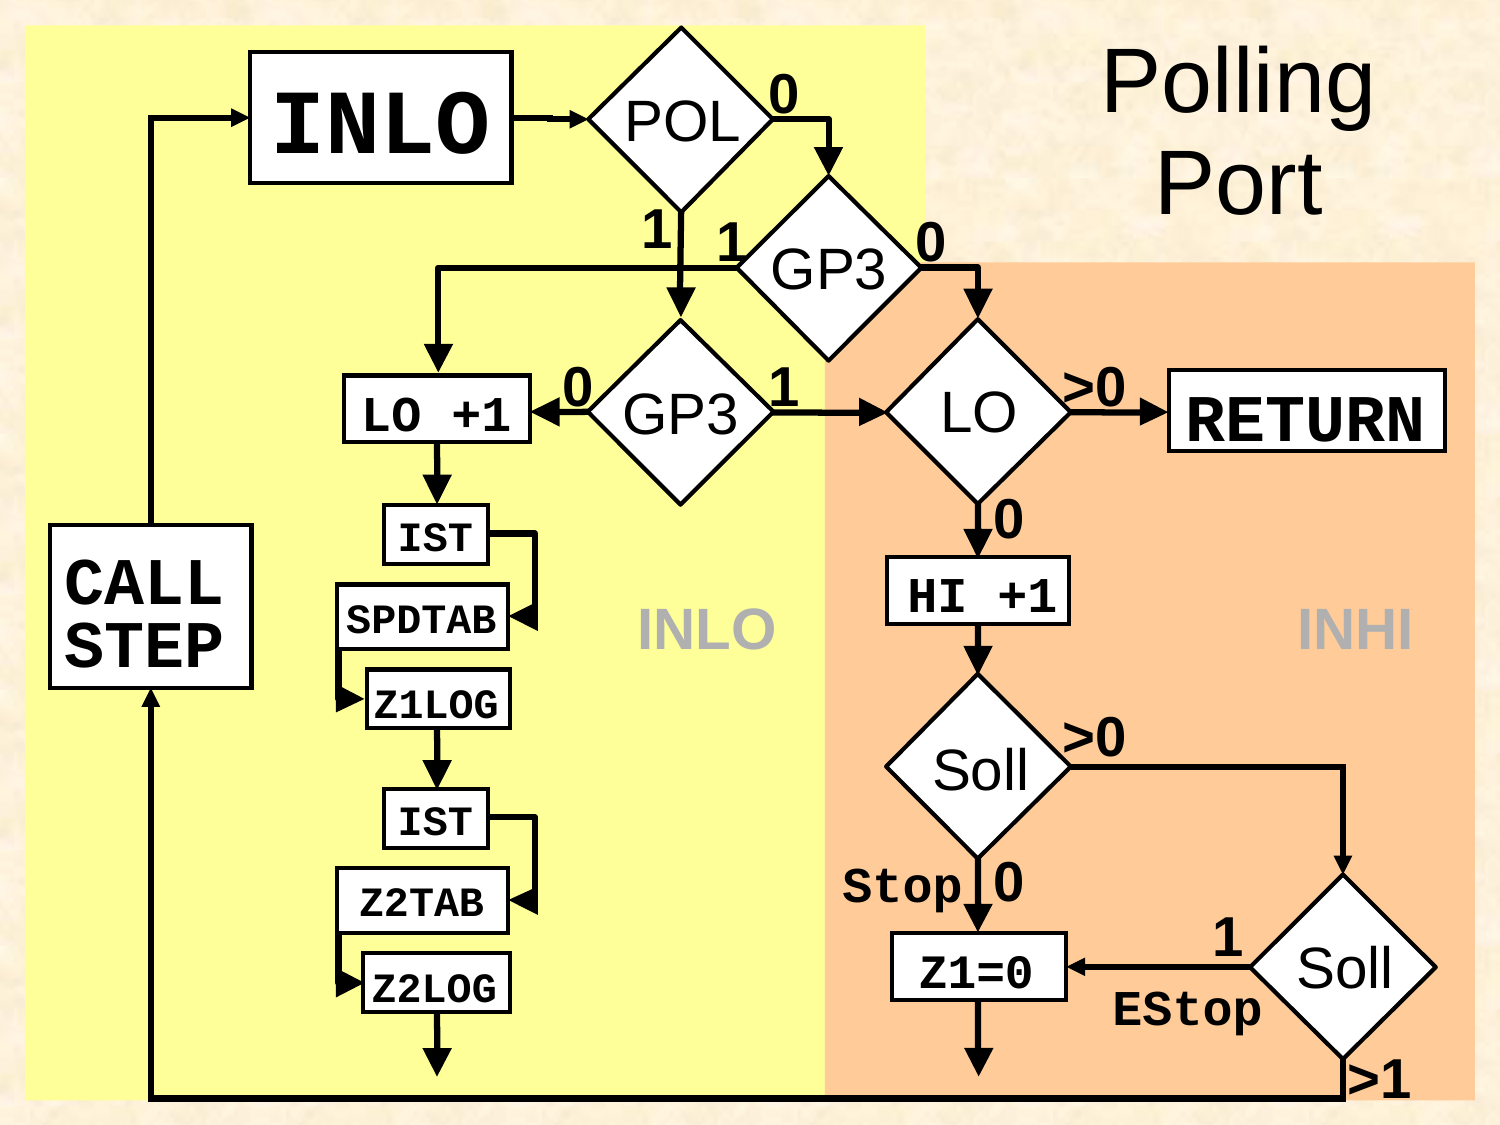

# Polling Port
0
INLO
POL
1
1
0
GP3
0
1
>0
LO
RETURN
GP3
LO +1
0
IST
CALL
HI +1
INLO
INHI
SPDTAB
STEP
Z1LOG
>0
Soll
IST
0
Stop
Z2TAB
1
Soll
Z1=0
Z2LOG
EStop
>1